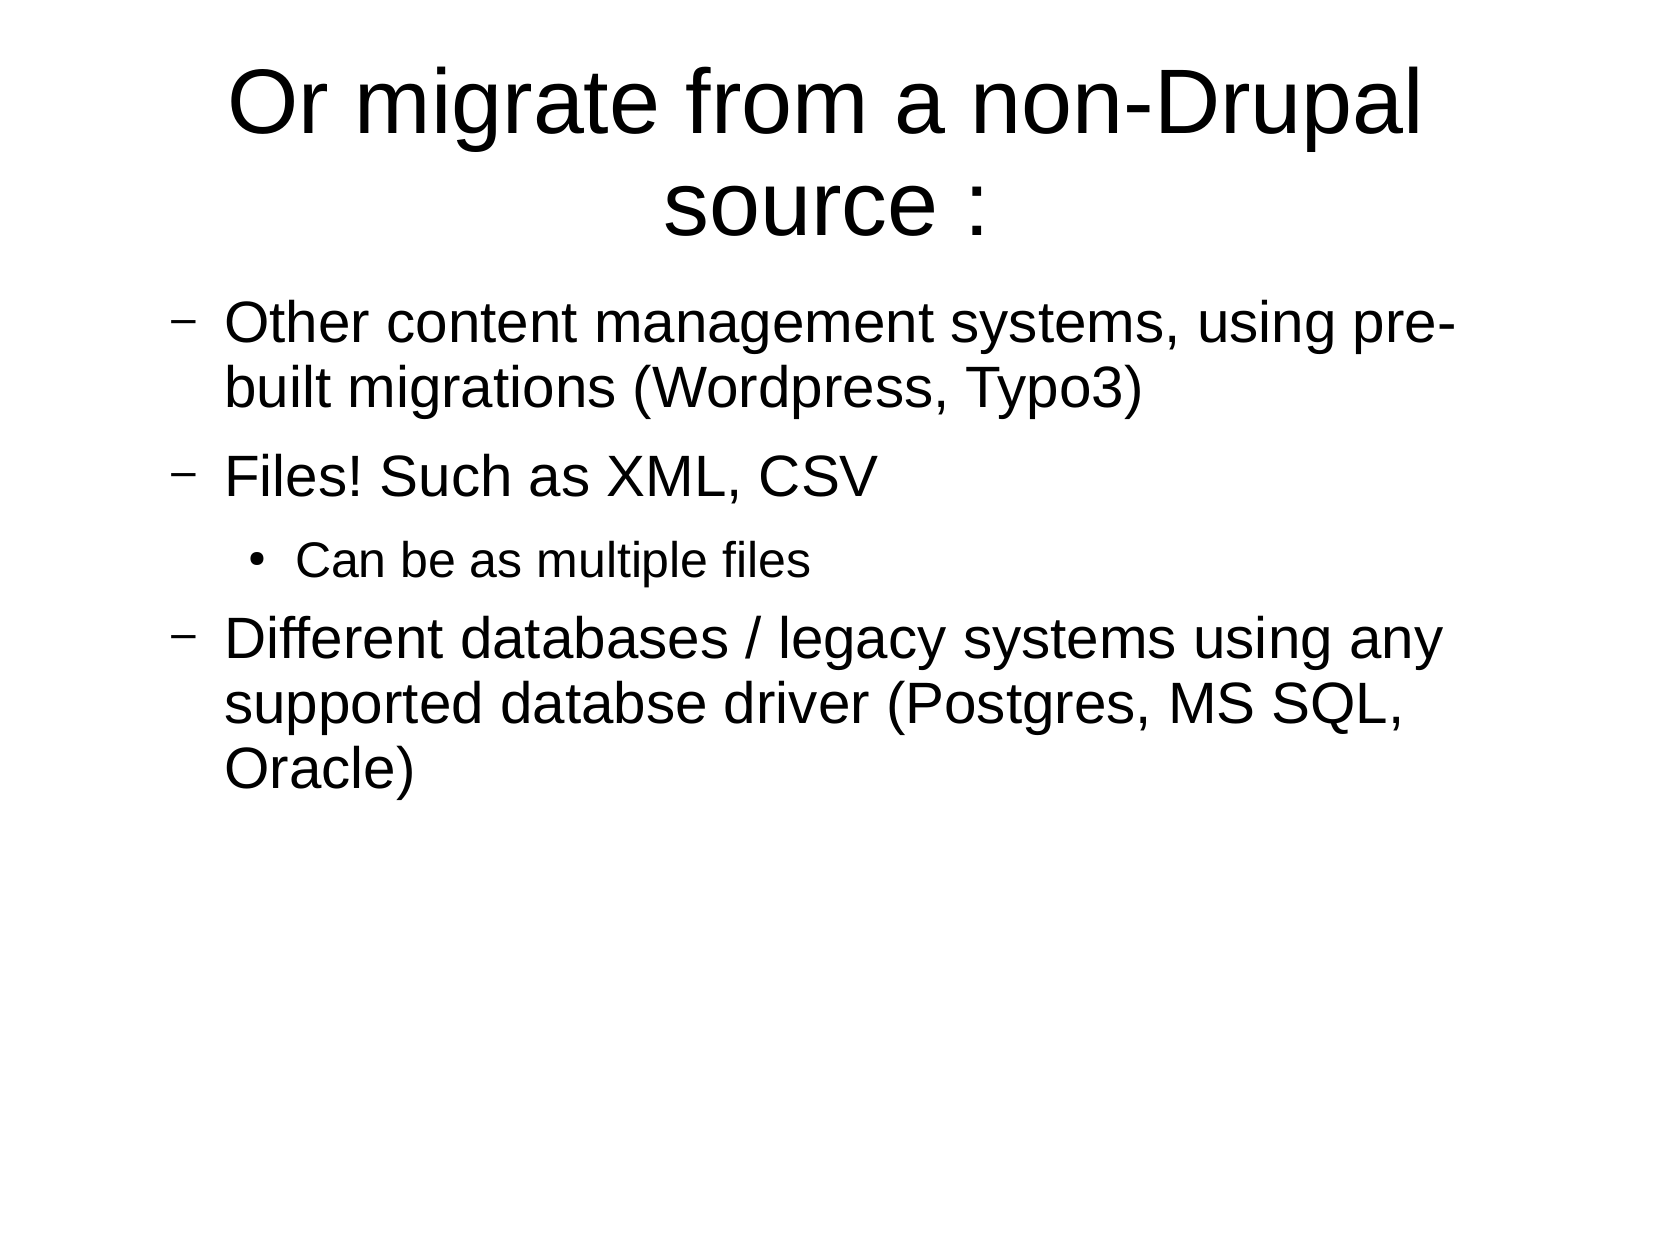

# Or migrate from a non-Drupal source :
Other content management systems, using pre-built migrations (Wordpress, Typo3)
Files! Such as XML, CSV
Can be as multiple files
Different databases / legacy systems using any supported databse driver (Postgres, MS SQL, Oracle)